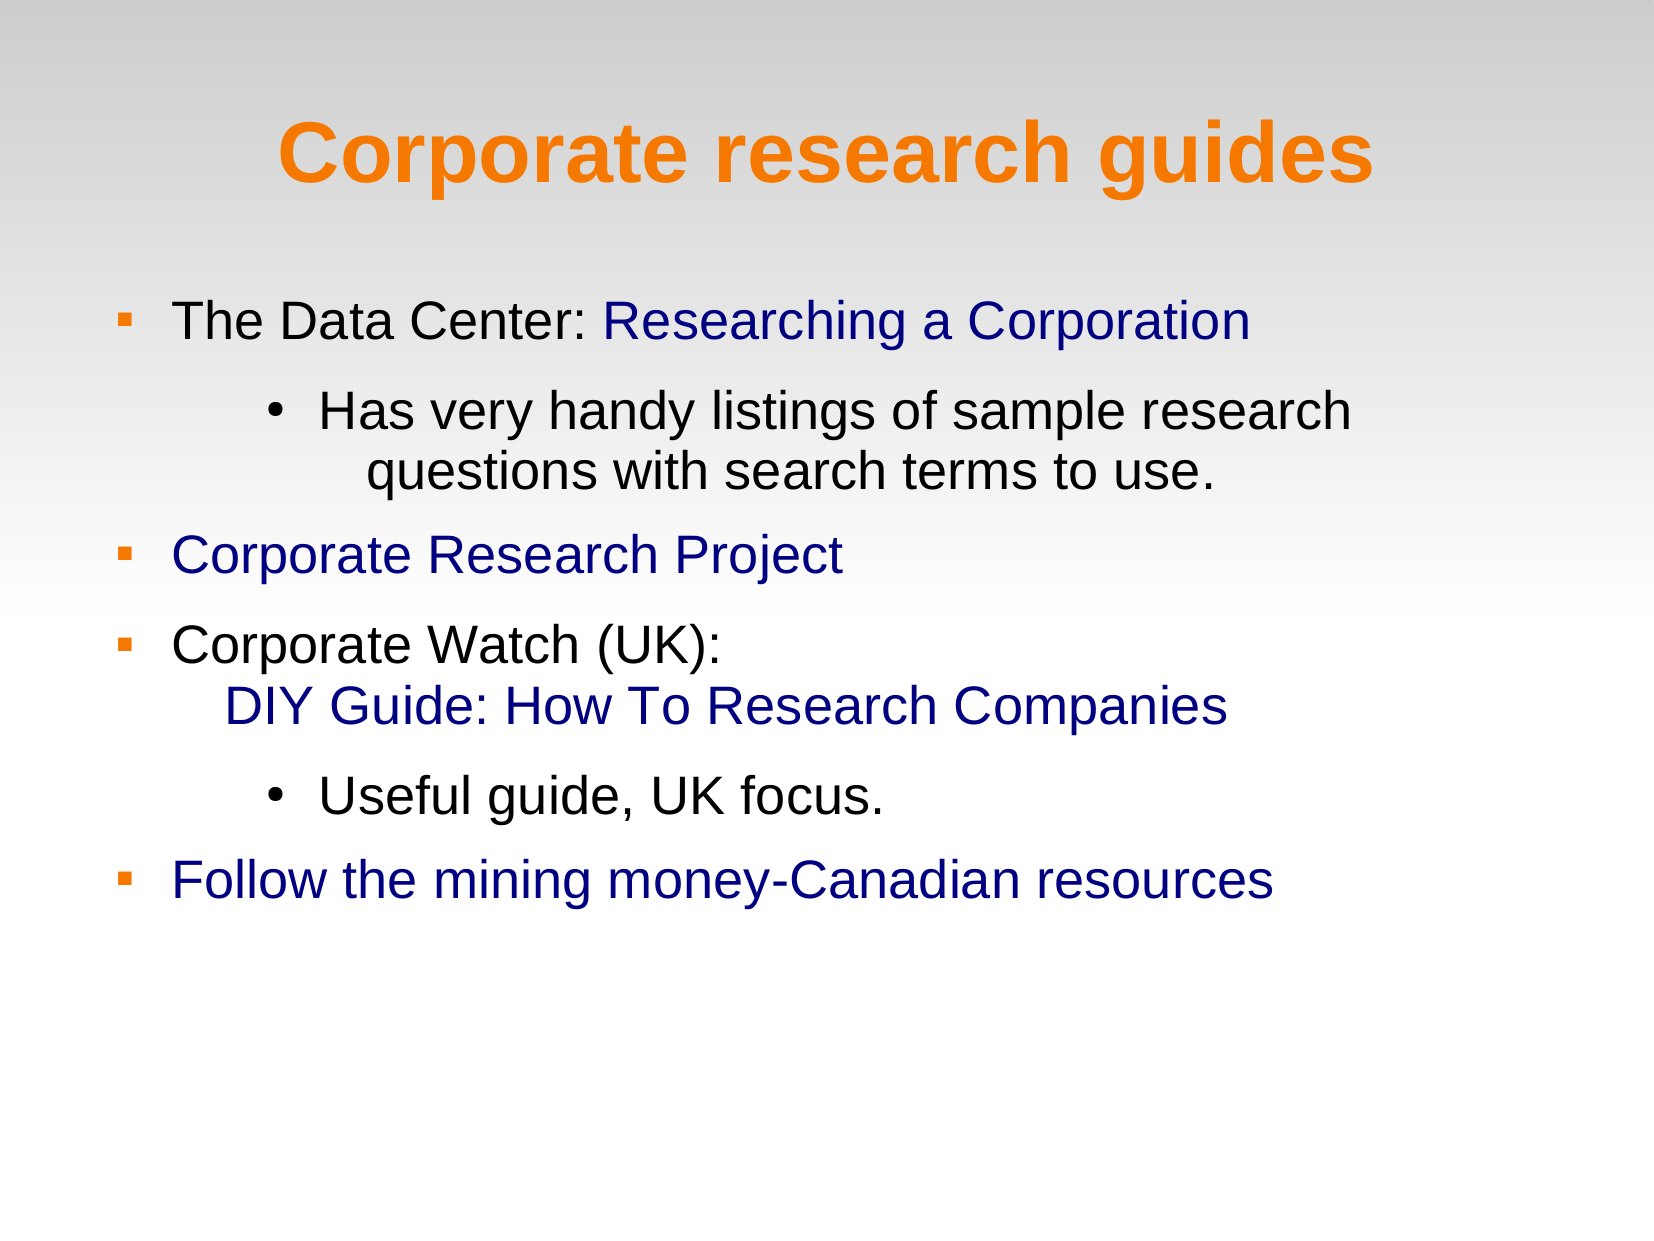

# Corporate research guides
The Data Center: Researching a Corporation
Has very handy listings of sample research questions with search terms to use.
Corporate Research Project
Corporate Watch (UK):DIY Guide: How To Research Companies
Useful guide, UK focus.
Follow the mining money-Canadian resources